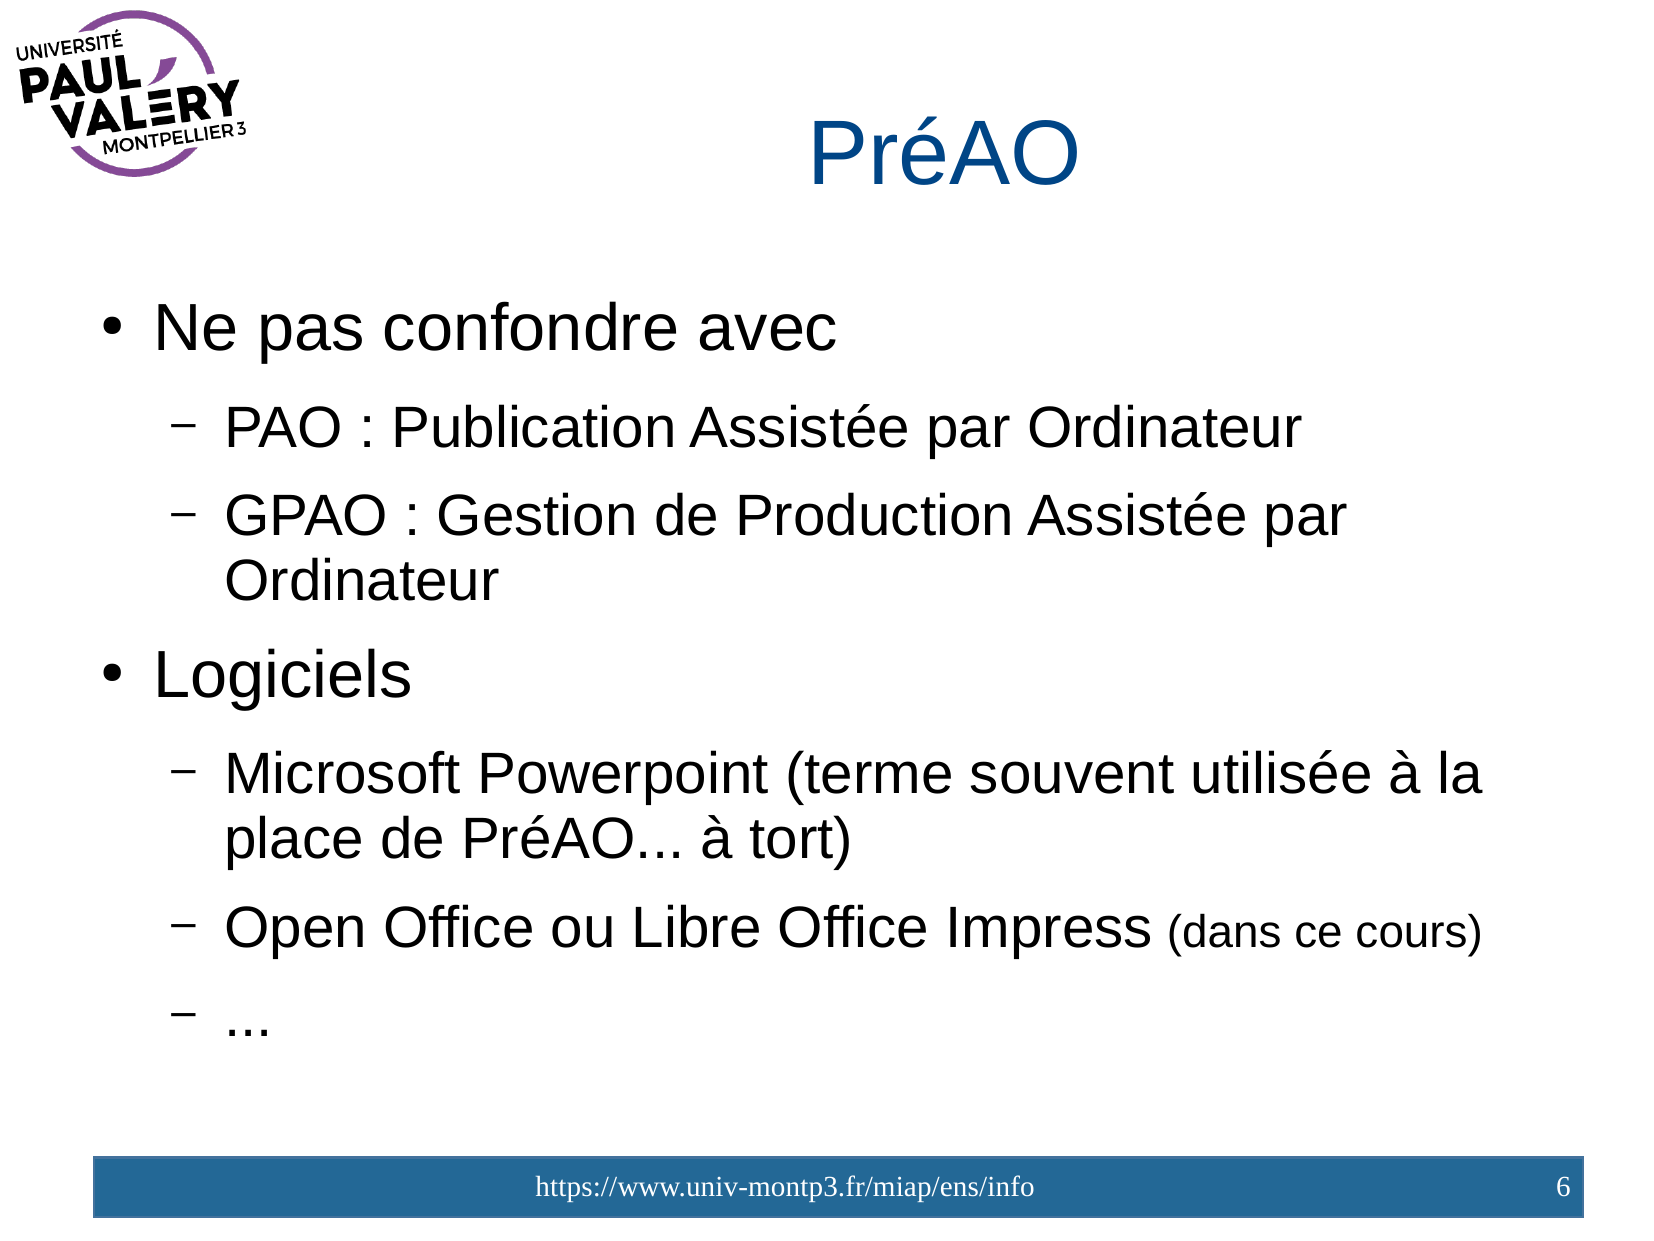

# PréAO
Ne pas confondre avec
PAO : Publication Assistée par Ordinateur
GPAO : Gestion de Production Assistée par Ordinateur
Logiciels
Microsoft Powerpoint (terme souvent utilisée à la place de PréAO... à tort)
Open Office ou Libre Office Impress (dans ce cours)
...
https://www.univ-montp3.fr/miap/ens/info
6